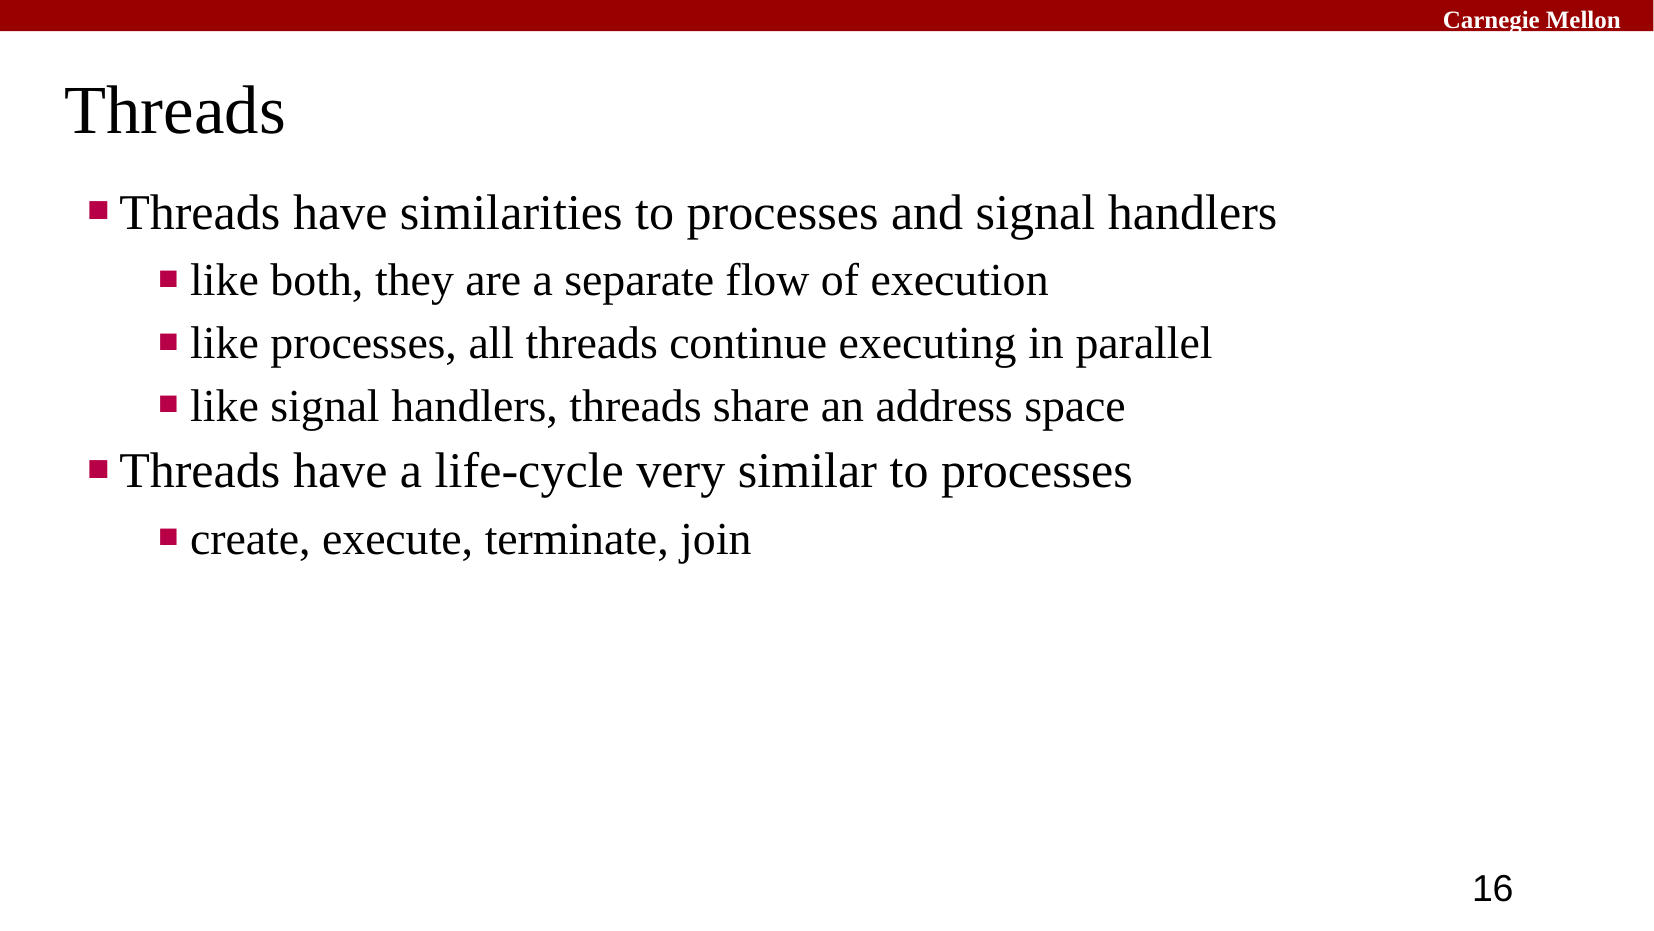

# Threads
Threads have similarities to processes and signal handlers
like both, they are a separate flow of execution
like processes, all threads continue executing in parallel
like signal handlers, threads share an address space
Threads have a life-cycle very similar to processes
create, execute, terminate, join